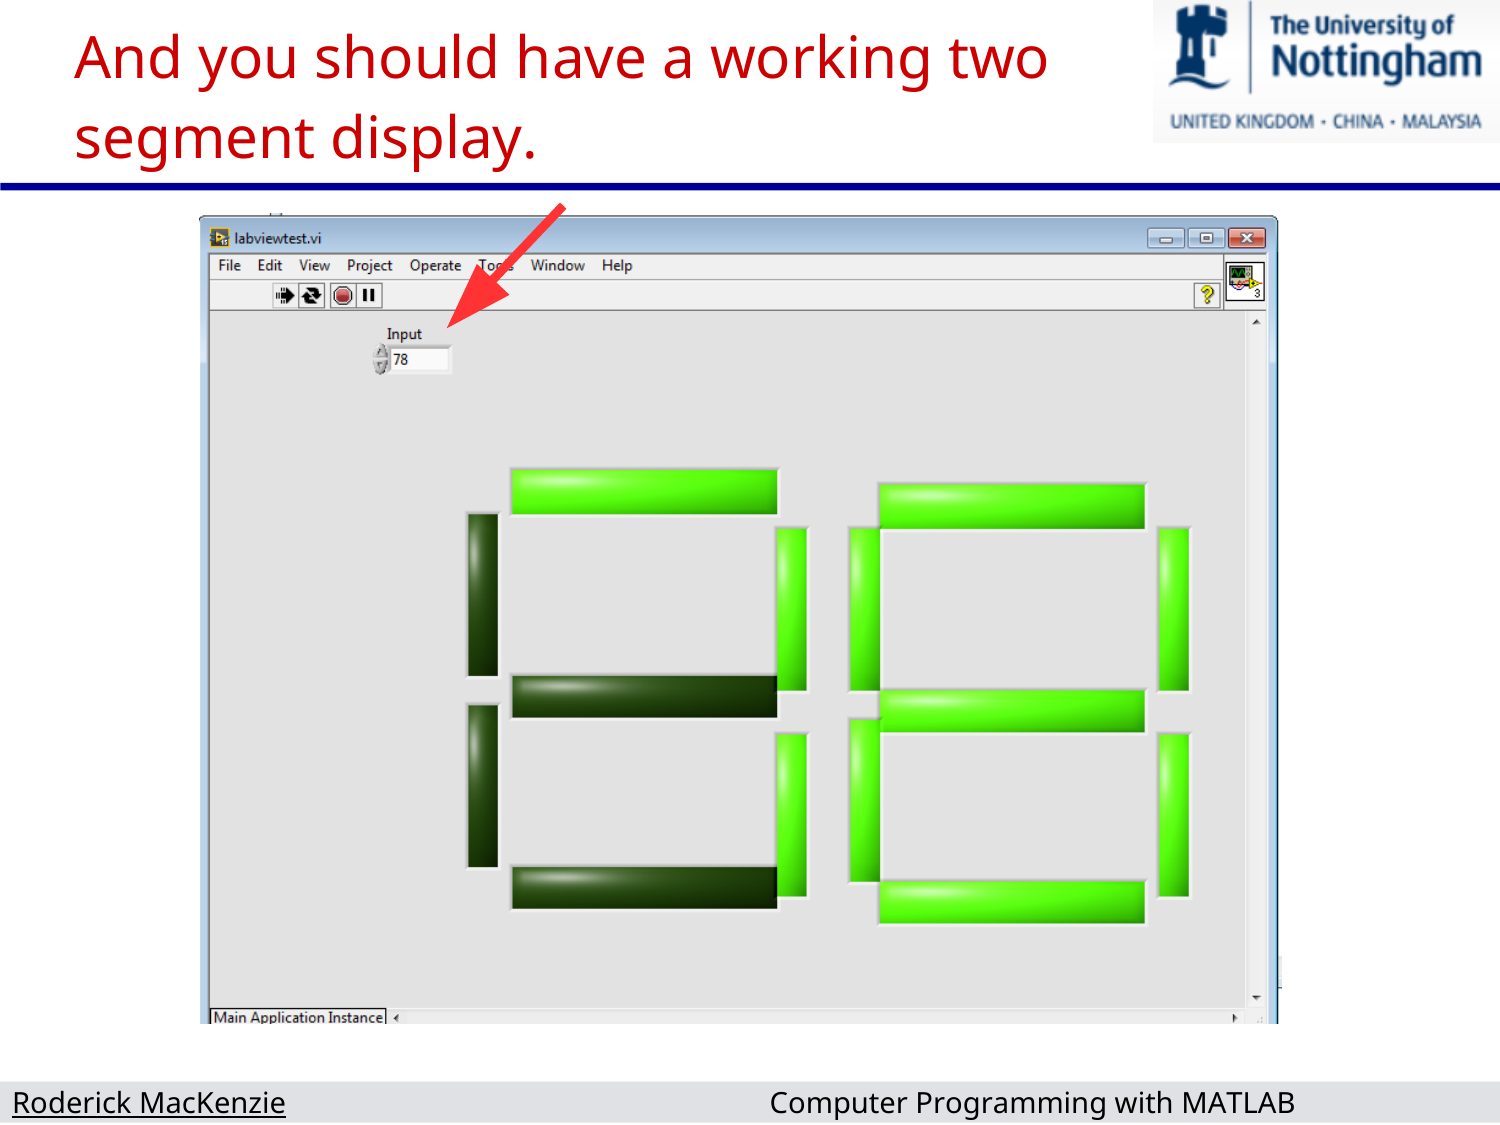

# And you should have a working two segment display.